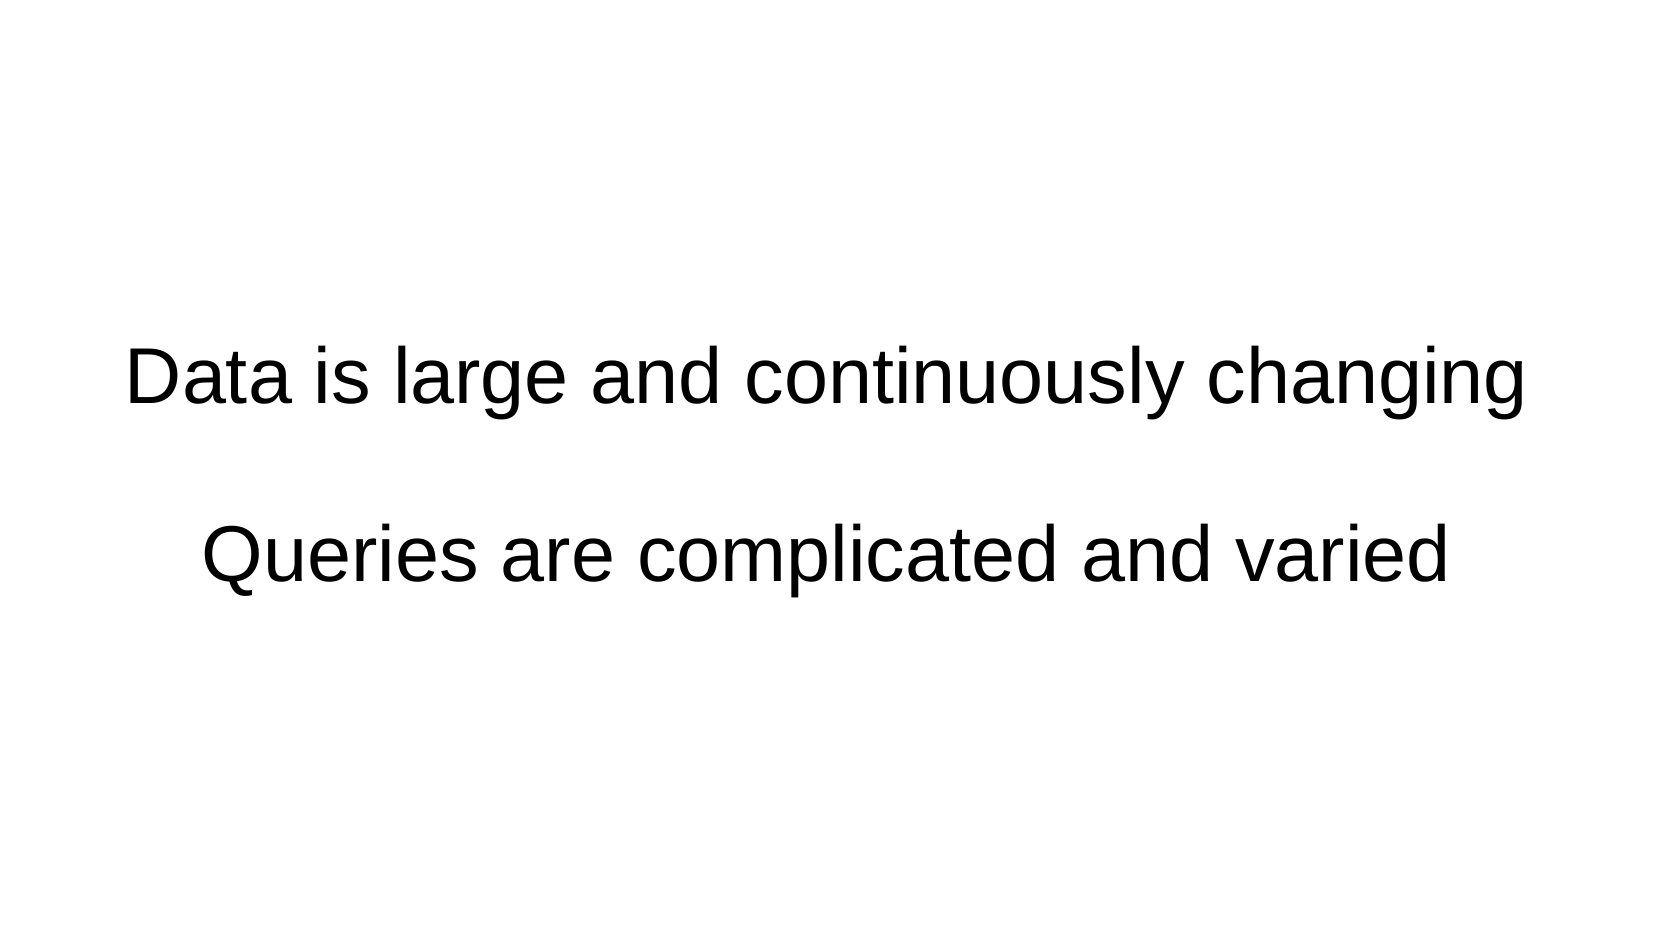

# Data is large and continuously changing Queries are complicated and varied